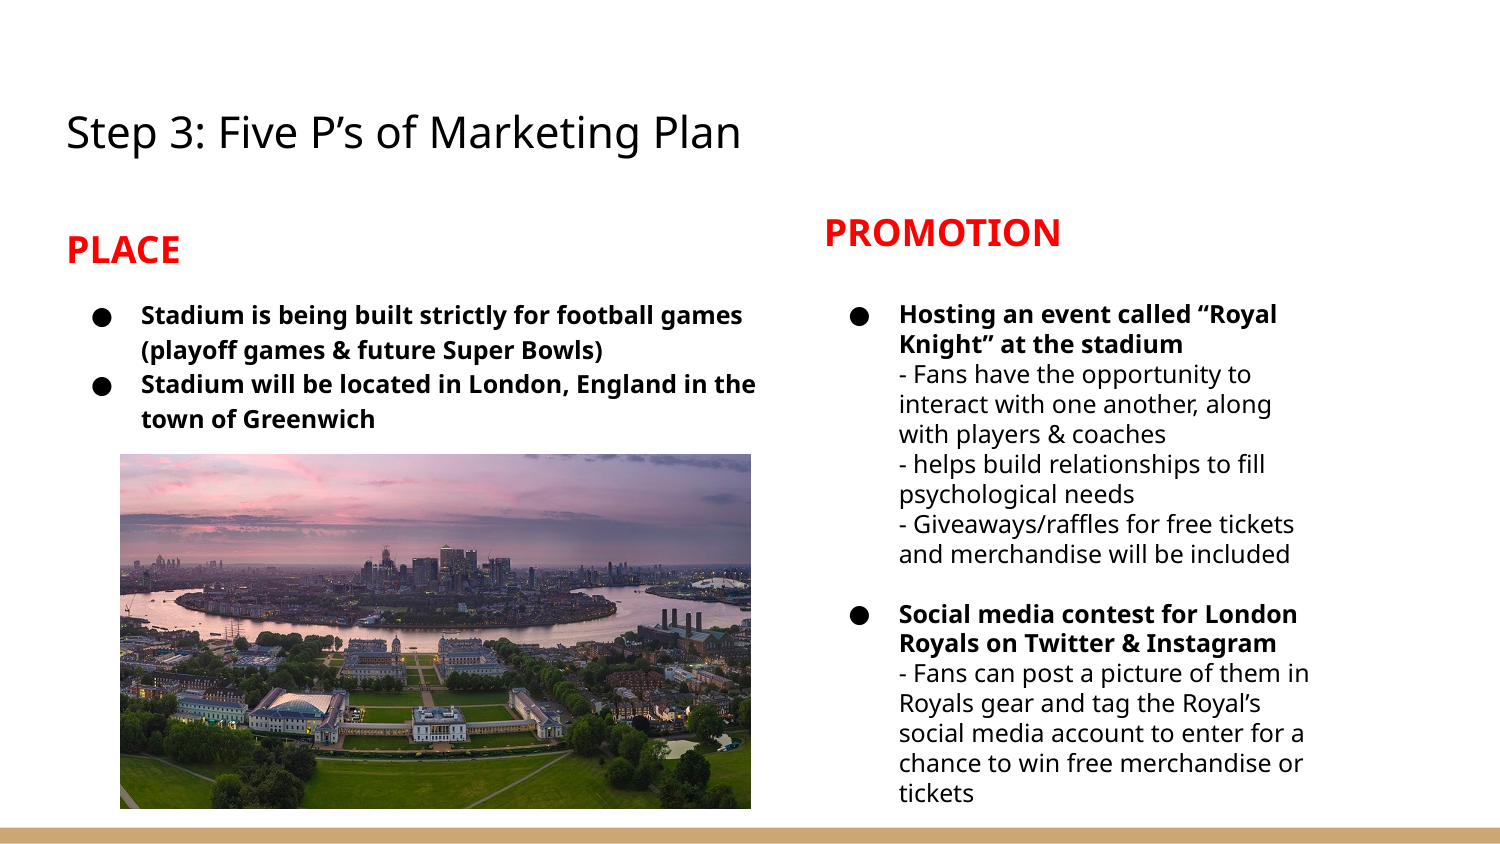

# Step 3: Five P’s of Marketing Plan
PROMOTION
Hosting an event called “Royal Knight” at the stadium
- Fans have the opportunity to interact with one another, along with players & coaches
- helps build relationships to fill psychological needs
- Giveaways/raffles for free tickets and merchandise will be included
Social media contest for London Royals on Twitter & Instagram
- Fans can post a picture of them in Royals gear and tag the Royal’s social media account to enter for a chance to win free merchandise or tickets
PLACE
Stadium is being built strictly for football games (playoff games & future Super Bowls)
Stadium will be located in London, England in the town of Greenwich